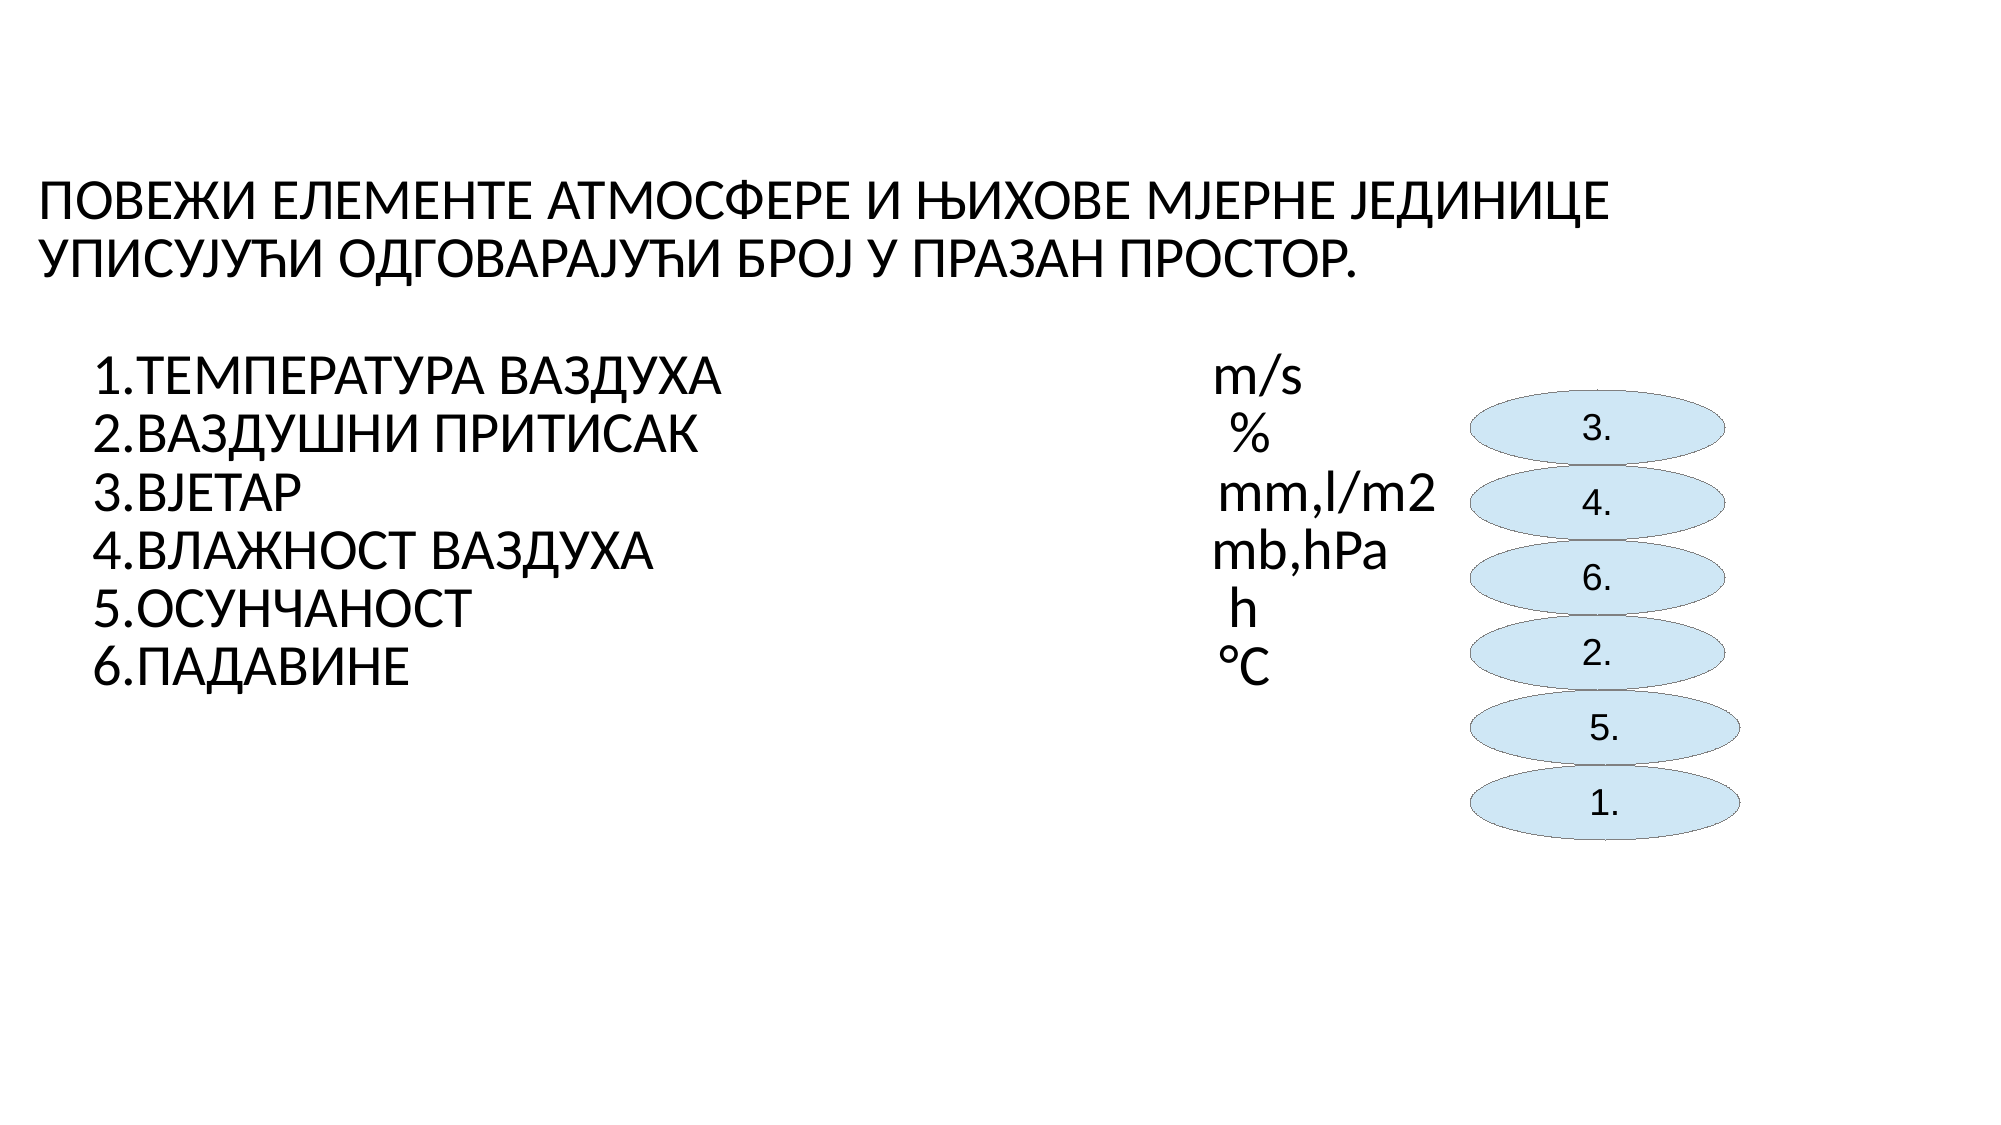

ПОВЕЖИ ЕЛЕМЕНТЕ АТМОСФЕРЕ И ЊИХОВЕ МЈЕРНЕ ЈЕДИНИЦЕ
УПИСУЈУЋИ ОДГОВАРАЈУЋИ БРОЈ У ПРАЗАН ПРОСТОР.
 1.ТЕМПЕРАТУРА ВАЗДУХА                                     m/s
 2.ВАЗДУШНИ ПРИТИСАК                                        %
 3.ВЈЕТАР                                                                     mm,l/m2
 4.ВЛАЖНОСТ ВАЗДУХА                                          mb,hPa
 5.ОСУНЧАНОСТ                                                         h
 6.ПАДАВИНЕ                                                             °C
3.
4.
6.
2.
5.
1.